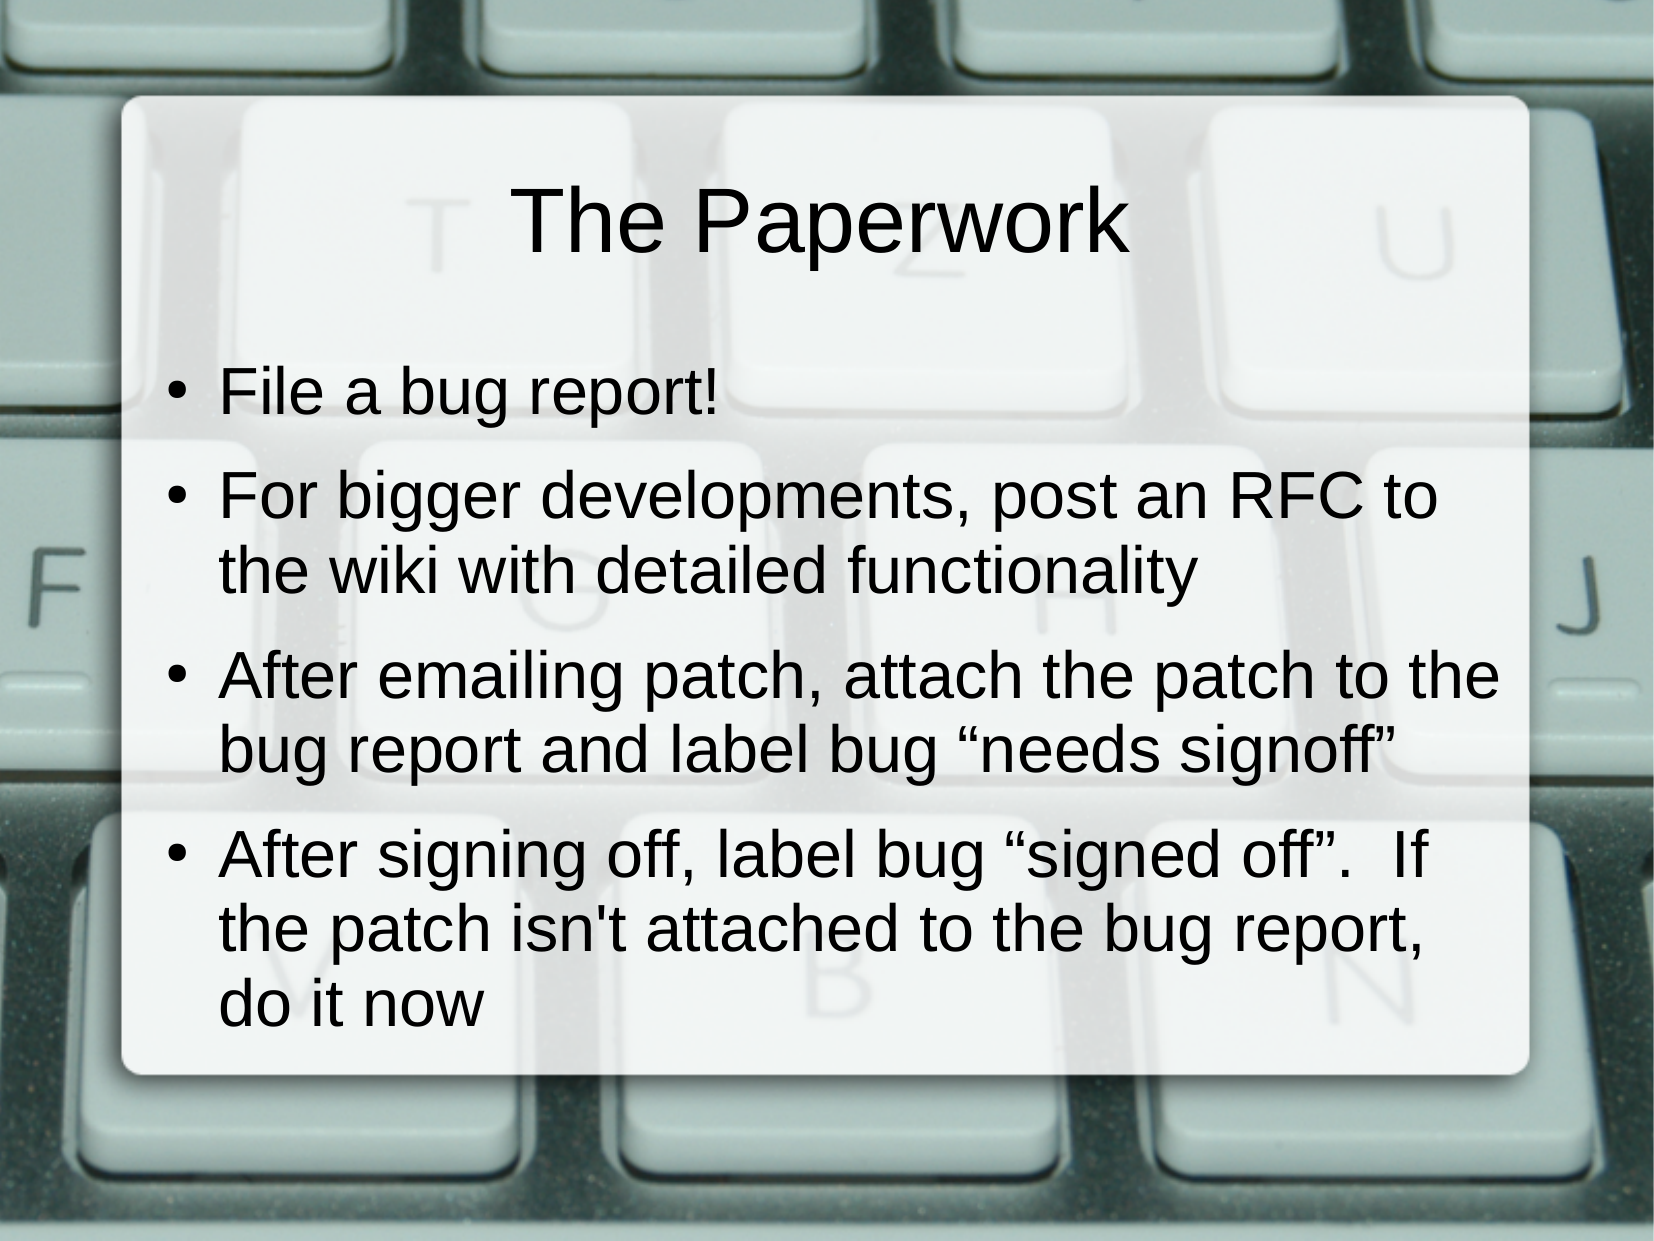

# The Paperwork
File a bug report!
For bigger developments, post an RFC to the wiki with detailed functionality
After emailing patch, attach the patch to the bug report and label bug “needs signoff”
After signing off, label bug “signed off”. If the patch isn't attached to the bug report, do it now